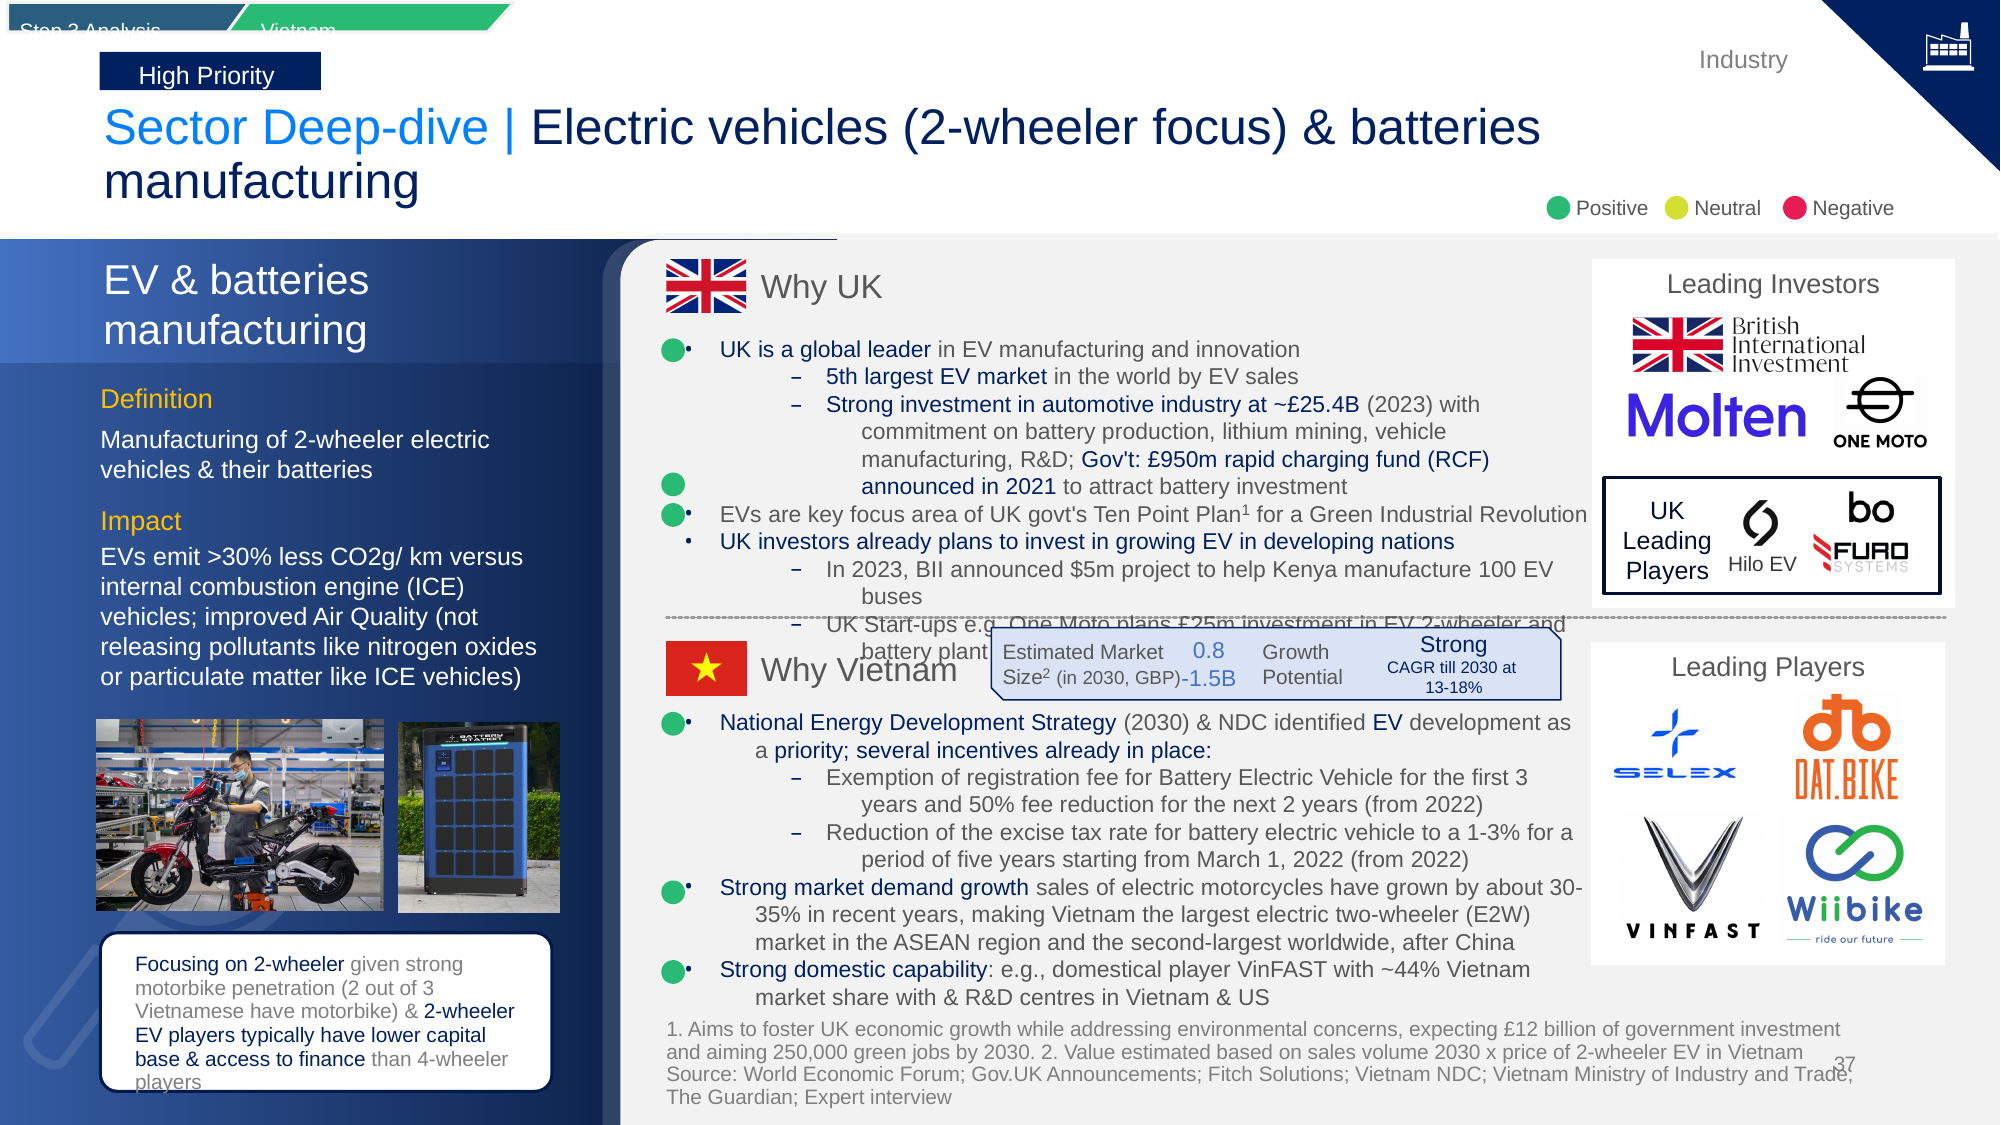

Step 3 Analysis
Vietnam
Industry
High Priority
# Sector Deep-dive | Electric vehicles (2-wheeler focus) & batteries manufacturing
Positive
Neutral
Negative
EV & batteries manufacturing
Leading Investors
Why UK
UK is a global leader in EV manufacturing and innovation
5th largest EV market in the world by EV sales
Strong investment in automotive industry at ~£25.4B (2023) with commitment on battery production, lithium mining, vehicle manufacturing, R&D; Gov't: £950m rapid charging fund (RCF) announced in 2021 to attract battery investment
EVs are key focus area of UK govt's Ten Point Plan1 for a Green Industrial Revolution
UK investors already plans to invest in growing EV in developing nations
In 2023, BII announced $5m project to help Kenya manufacture 100 EV buses
UK Start-ups e.g. One Moto plans £25m investment in EV 2-wheeler and battery plant in India
Definition
Manufacturing of 2-wheeler electric vehicles & their batteries
UK Leading Players
Impact
EVs emit >30% less CO2g/ km versus internal combustion engine (ICE) vehicles; improved Air Quality (not releasing pollutants like nitrogen oxides or particulate matter like ICE vehicles)
Hilo EV
Strong
CAGR till 2030 at
13-18%
0.8
-1.5B
Estimated Market Size2 (in 2030, GBP)
Growth Potential
Leading Players
Why Vietnam
National Energy Development Strategy (2030) & NDC identified EV development as a priority; several incentives already in place:
Exemption of registration fee for Battery Electric Vehicle for the first 3 years and 50% fee reduction for the next 2 years (from 2022)
Reduction of the excise tax rate for battery electric vehicle to a 1-3% for a period of five years starting from March 1, 2022 (from 2022)
Strong market demand growth sales of electric motorcycles have grown by about 30-35% in recent years, making Vietnam the largest electric two-wheeler (E2W) market in the ASEAN region and the second-largest worldwide, after China
Strong domestic capability: e.g., domestical player VinFAST with ~44% Vietnam market share with & R&D centres in Vietnam & US
Focusing on 2-wheeler given strong motorbike penetration (2 out of 3 Vietnamese have motorbike) & 2-wheeler EV players typically have lower capital base & access to finance than 4-wheeler players
1. Aims to foster UK economic growth while addressing environmental concerns, expecting £12 billion of government investment and aiming 250,000 green jobs by 2030. 2. Value estimated based on sales volume 2030 x price of 2-wheeler EV in Vietnam
Source: World Economic Forum; Gov.UK Announcements; Fitch Solutions; Vietnam NDC; Vietnam Ministry of Industry and Trade; The Guardian; Expert interview
1